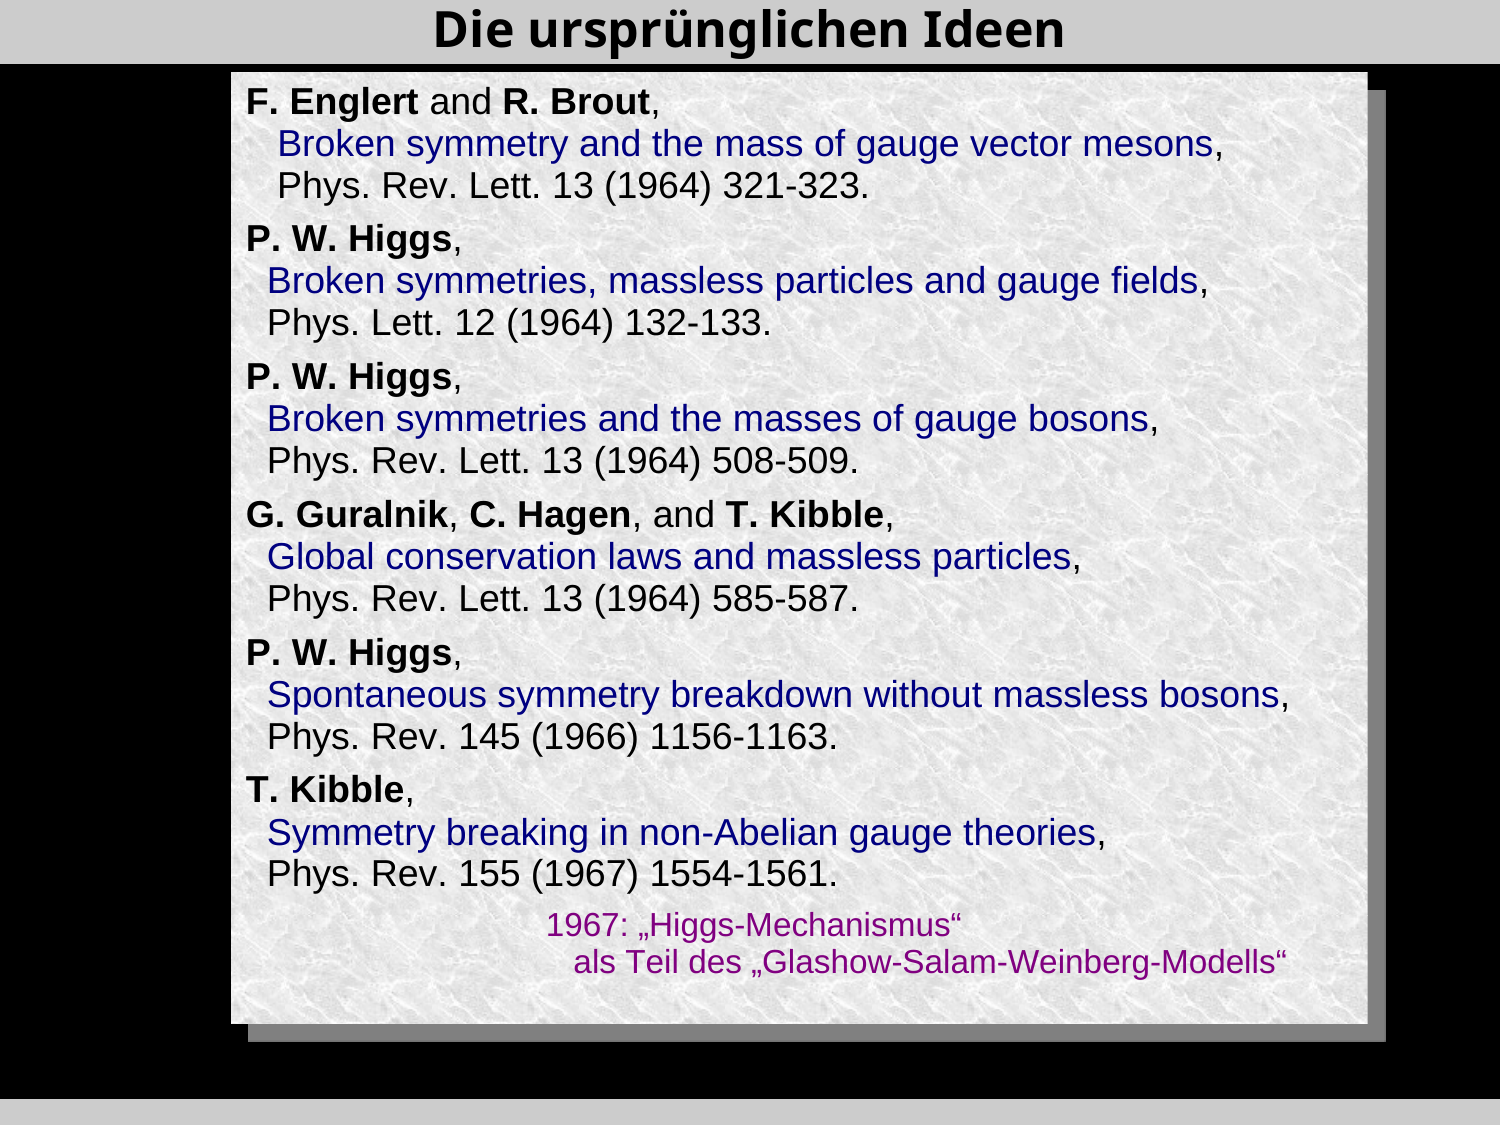

# Die ursprünglichen Ideen
F. Englert and R. Brout,
 Broken symmetry and the mass of gauge vector mesons,
 Phys. Rev. Lett. 13 (1964) 321-323.
P. W. Higgs,
 Broken symmetries, massless particles and gauge fields,
 Phys. Lett. 12 (1964) 132-133.
P. W. Higgs,
 Broken symmetries and the masses of gauge bosons,
 Phys. Rev. Lett. 13 (1964) 508-509.
G. Guralnik, C. Hagen, and T. Kibble,
 Global conservation laws and massless particles,
 Phys. Rev. Lett. 13 (1964) 585-587.
P. W. Higgs,
 Spontaneous symmetry breakdown without massless bosons,
 Phys. Rev. 145 (1966) 1156-1163.
T. Kibble,
 Symmetry breaking in non-Abelian gauge theories,
 Phys. Rev. 155 (1967) 1554-1561.
		1967: „Higgs-Mechanismus“
 		 als Teil des „Glashow-Salam-Weinberg-Modells“